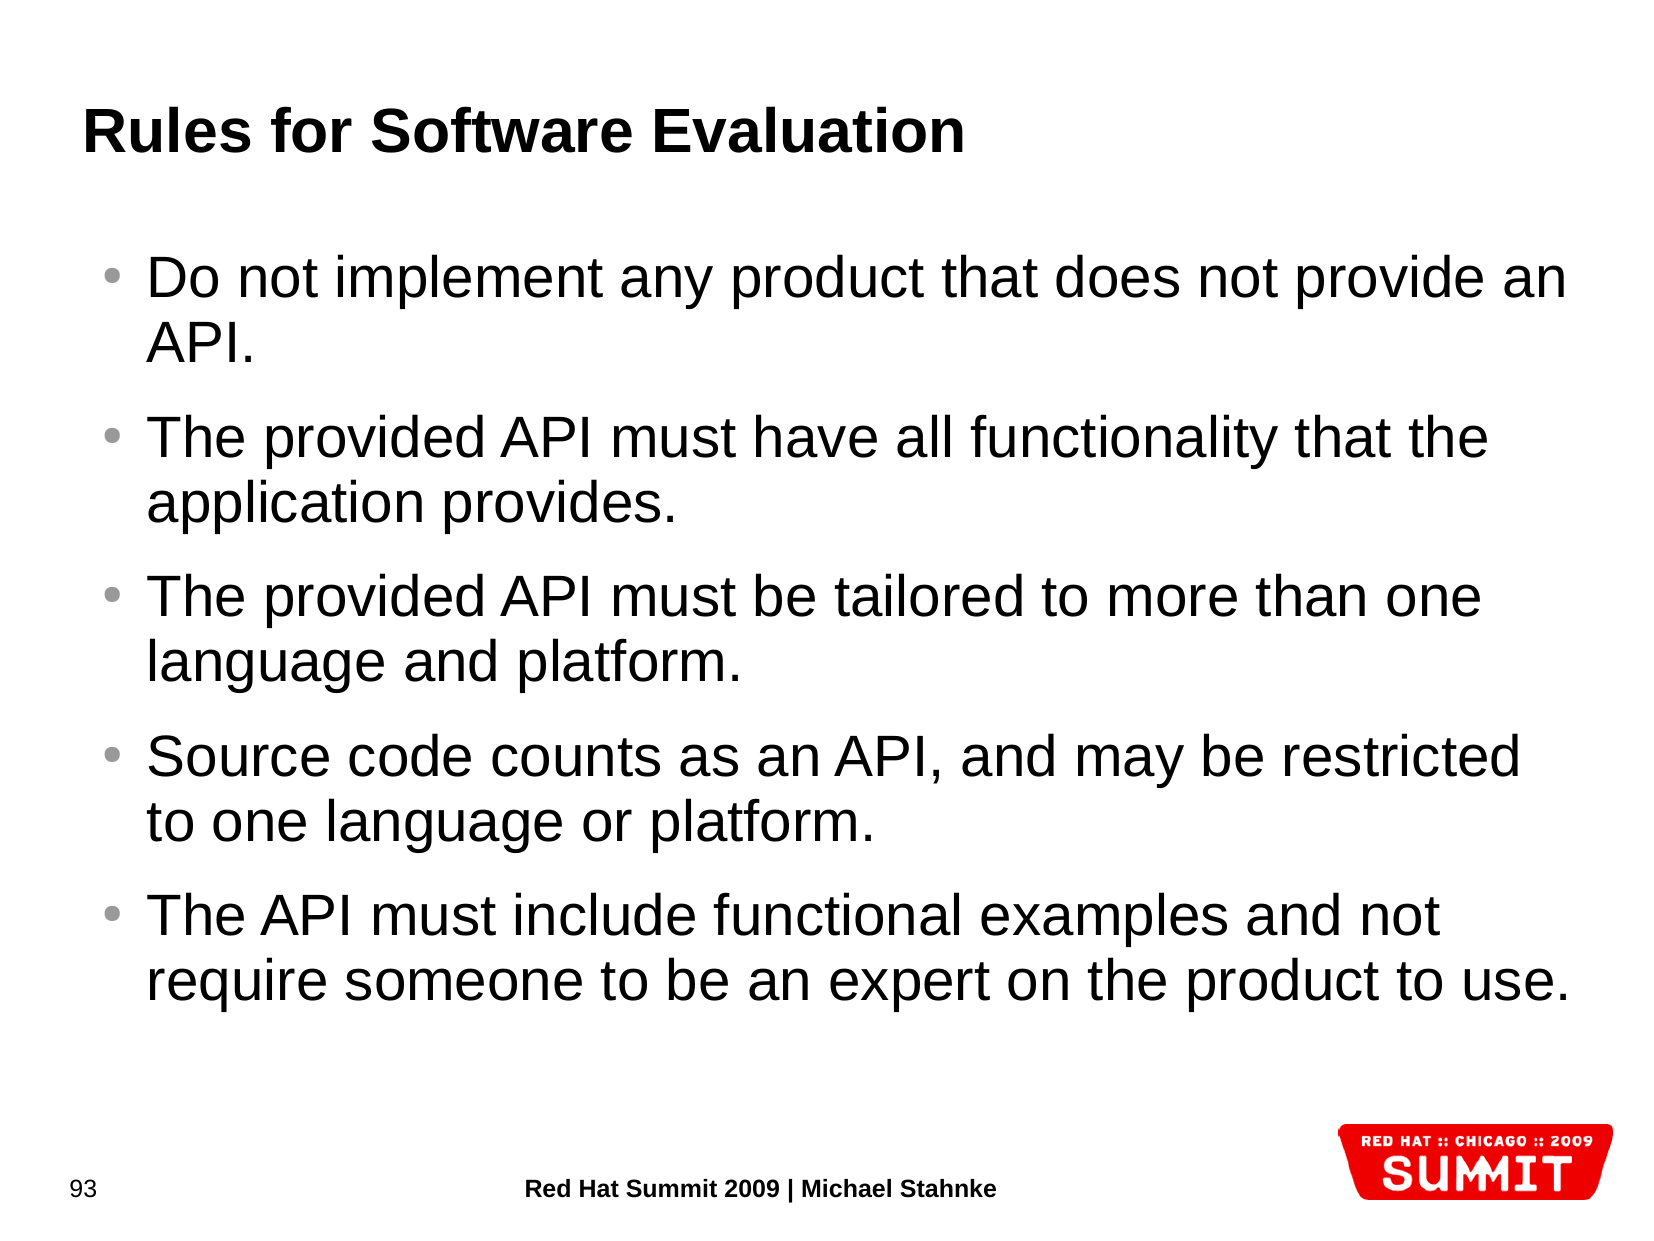

# Rules for Software Evaluation
Do not implement any product that does not provide an API.
The provided API must have all functionality that the application provides.
The provided API must be tailored to more than one language and platform.
Source code counts as an API, and may be restricted to one language or platform.
The API must include functional examples and not require someone to be an expert on the product to use.